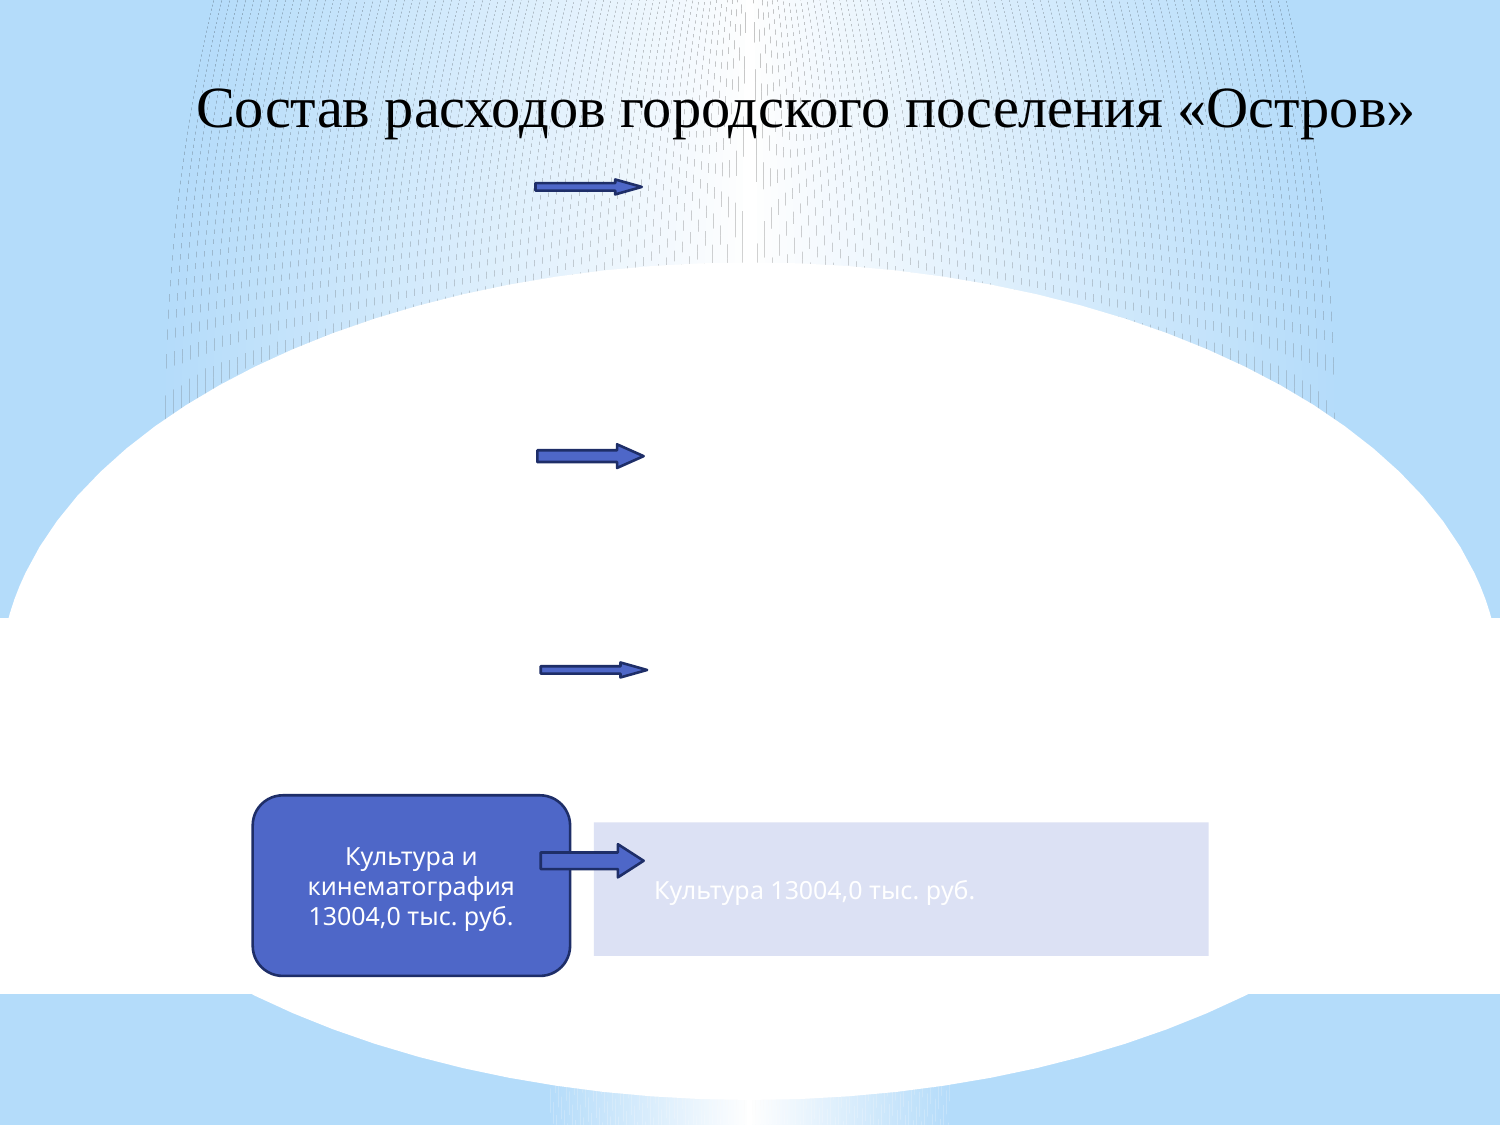

Состав расходов городского поселения «Остров»
Расходы на содержание аппарата 2010,0 тыс. руб.
Резервный фонд и другие общегосударственные вопросы 1919,0 тыс. руб.
Обеспечение пожарной безопасности 135,0 тыс. руб.
Национальная безопасность и правоохранительная деятельность 135,0 тыс. руб.
Национальная экономика 9821,0 тыс. руб.
Общегосударственные расходы 3929,0 тыс. руб.
Дорожная деятельность 9821,0 тыс. руб.
Культура и кинематография 13004,0 тыс. руб.
 Культура 13004,0 тыс. руб.